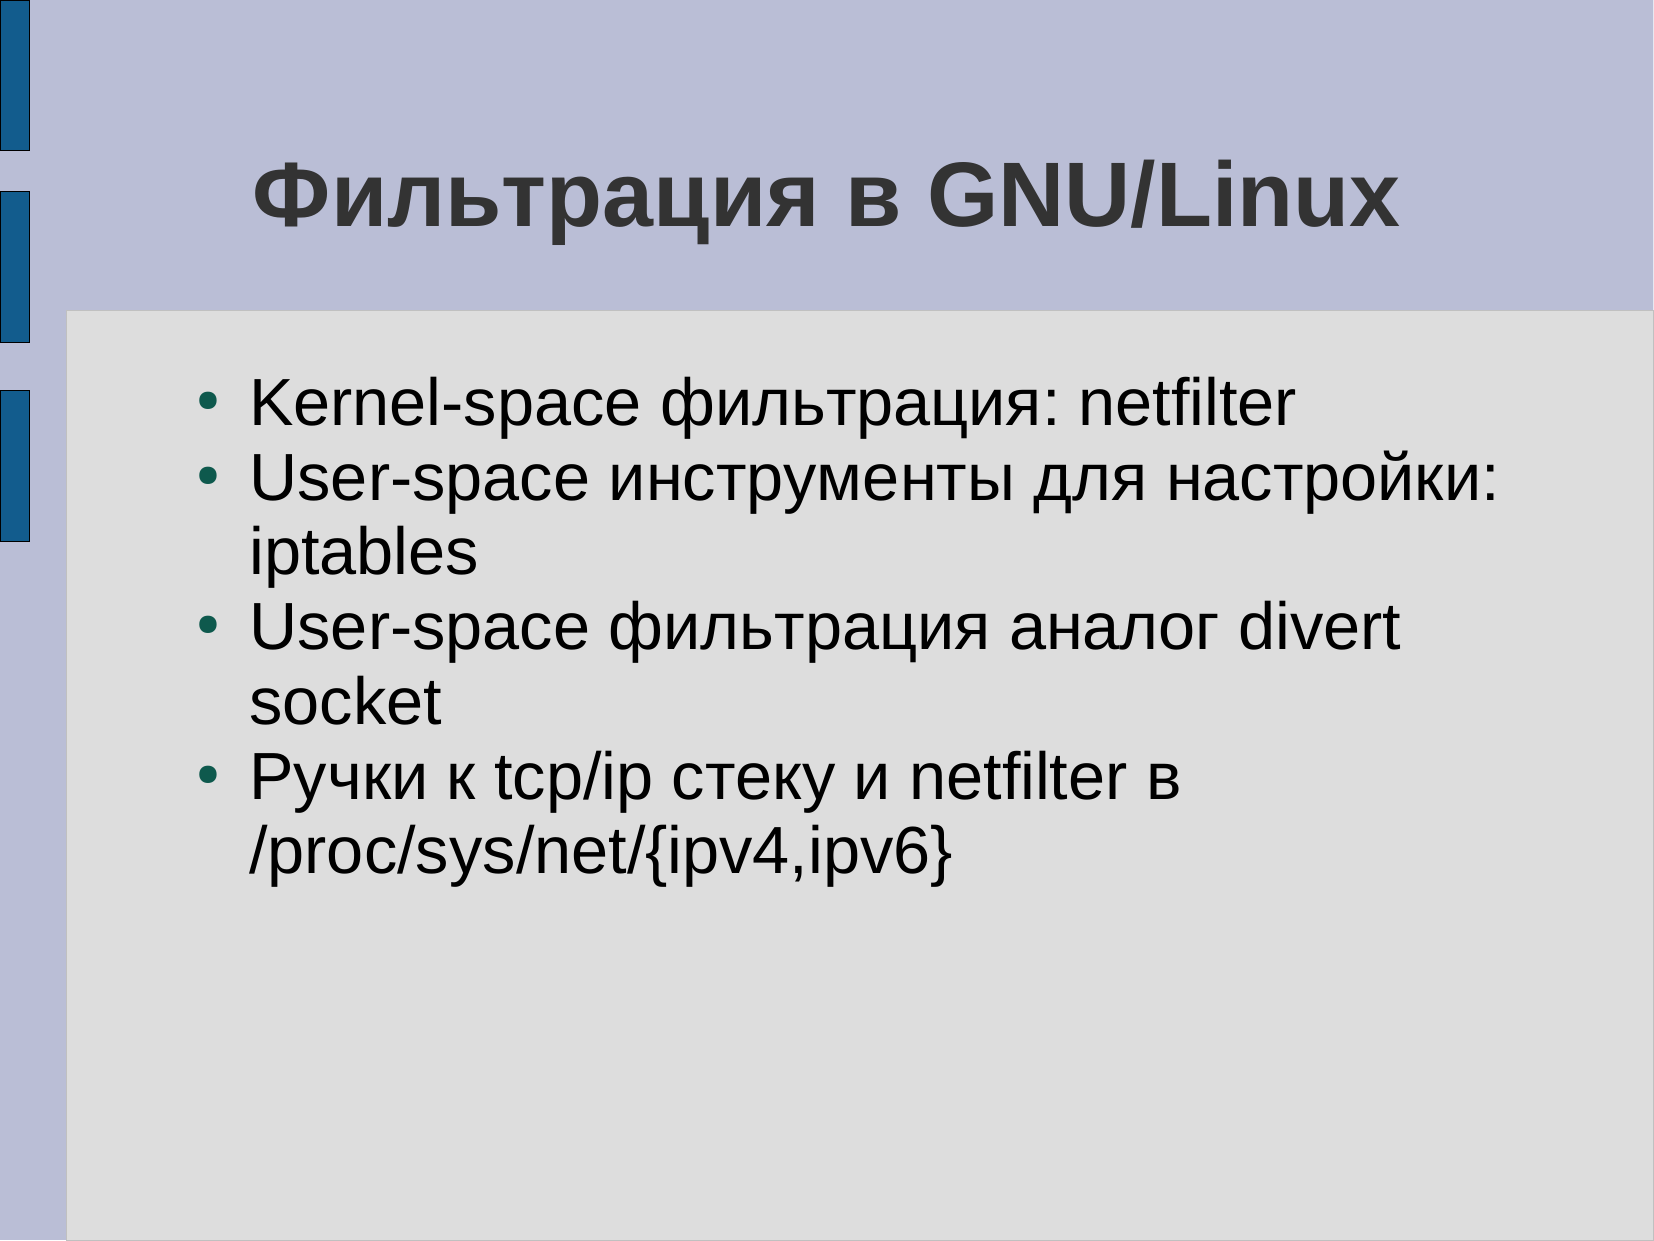

# Фильтрация в GNU/Linux
Kernel-space фильтрация: netfilter
User-space инструменты для настройки: iptables
User-space фильтрация аналог divert socket
Ручки к tcp/ip стеку и netfilter в /proc/sys/net/{ipv4,ipv6}